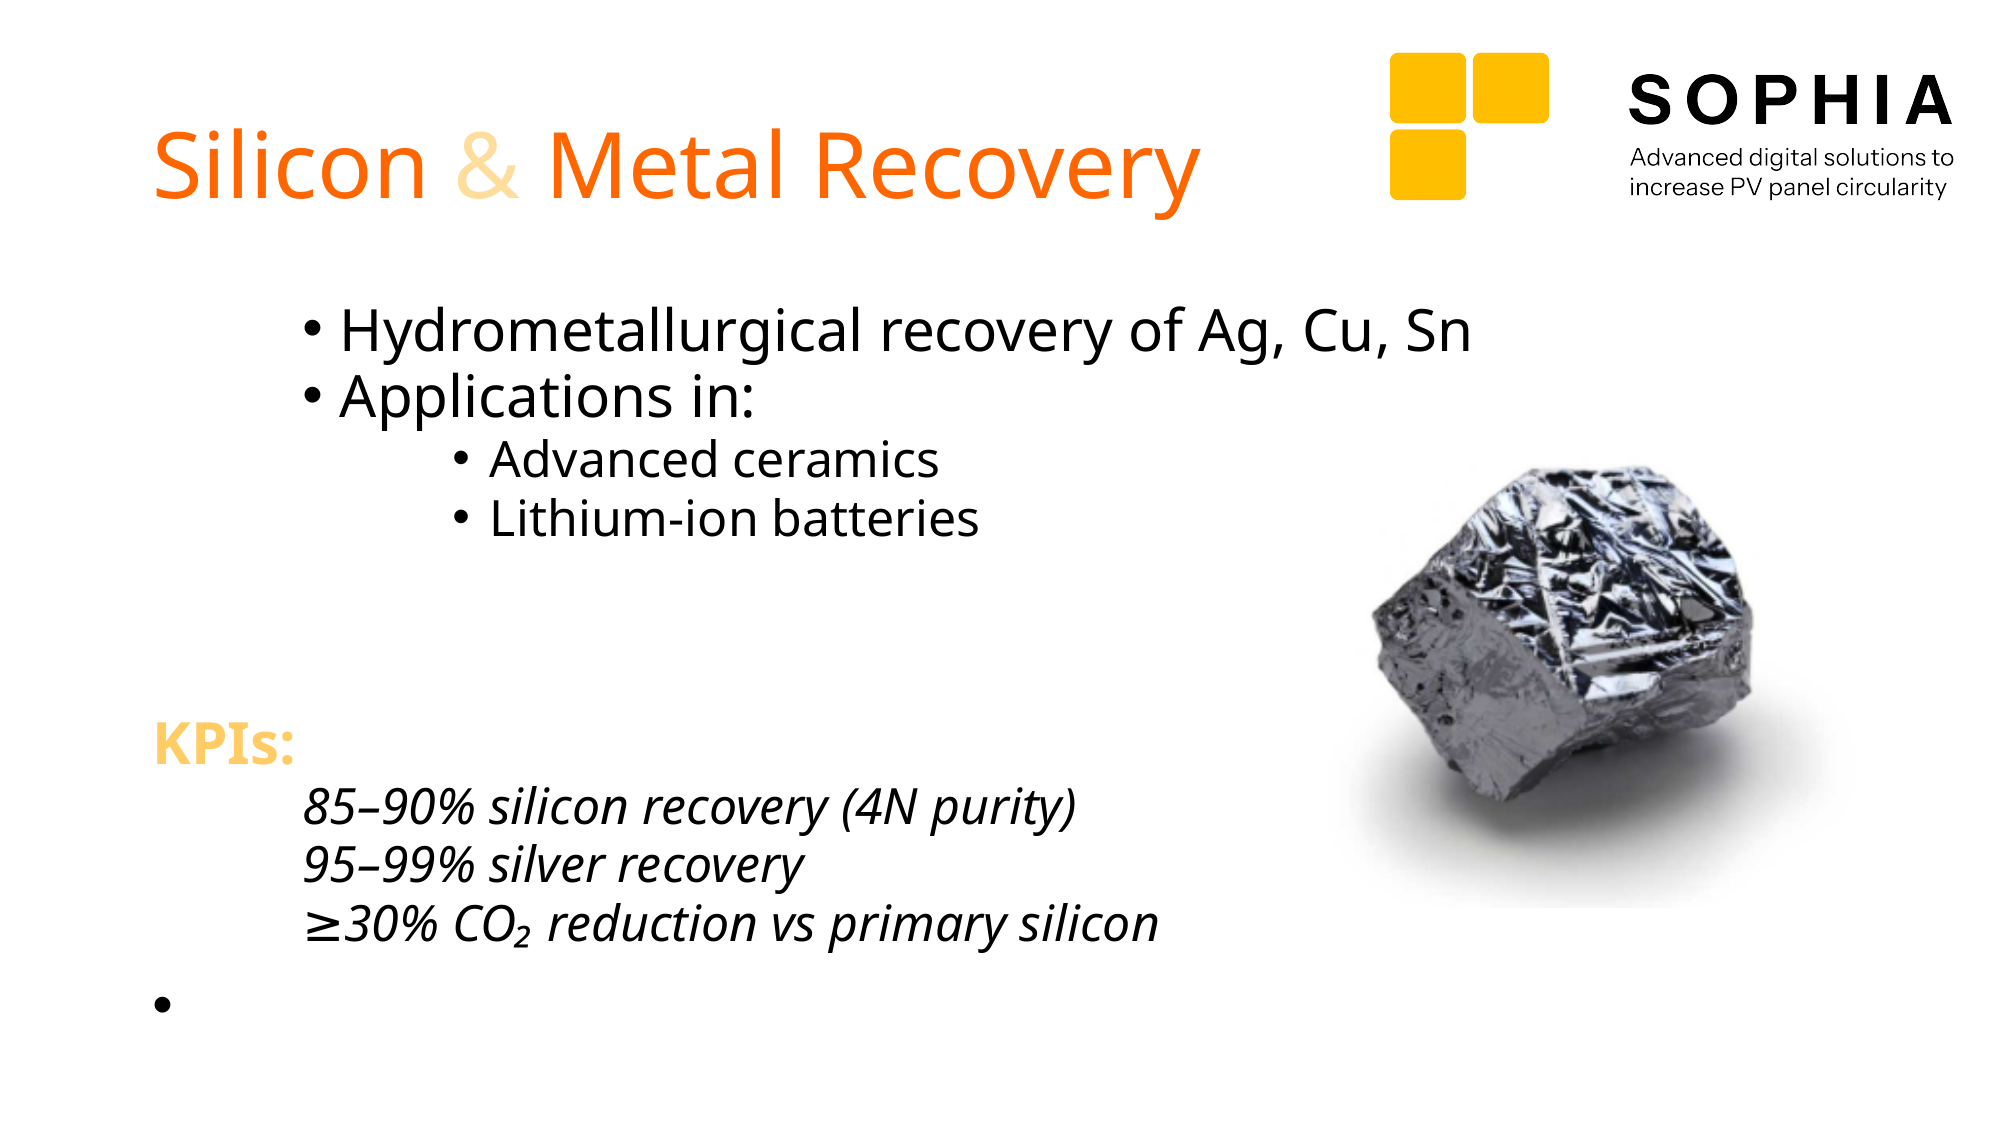

# Silicon & Metal Recovery
Hydrometallurgical recovery of Ag, Cu, Sn
Applications in:
Advanced ceramics
Lithium-ion batteries
KPIs:
85–90% silicon recovery (4N purity)
95–99% silver recovery
≥30% CO₂ reduction vs primary silicon